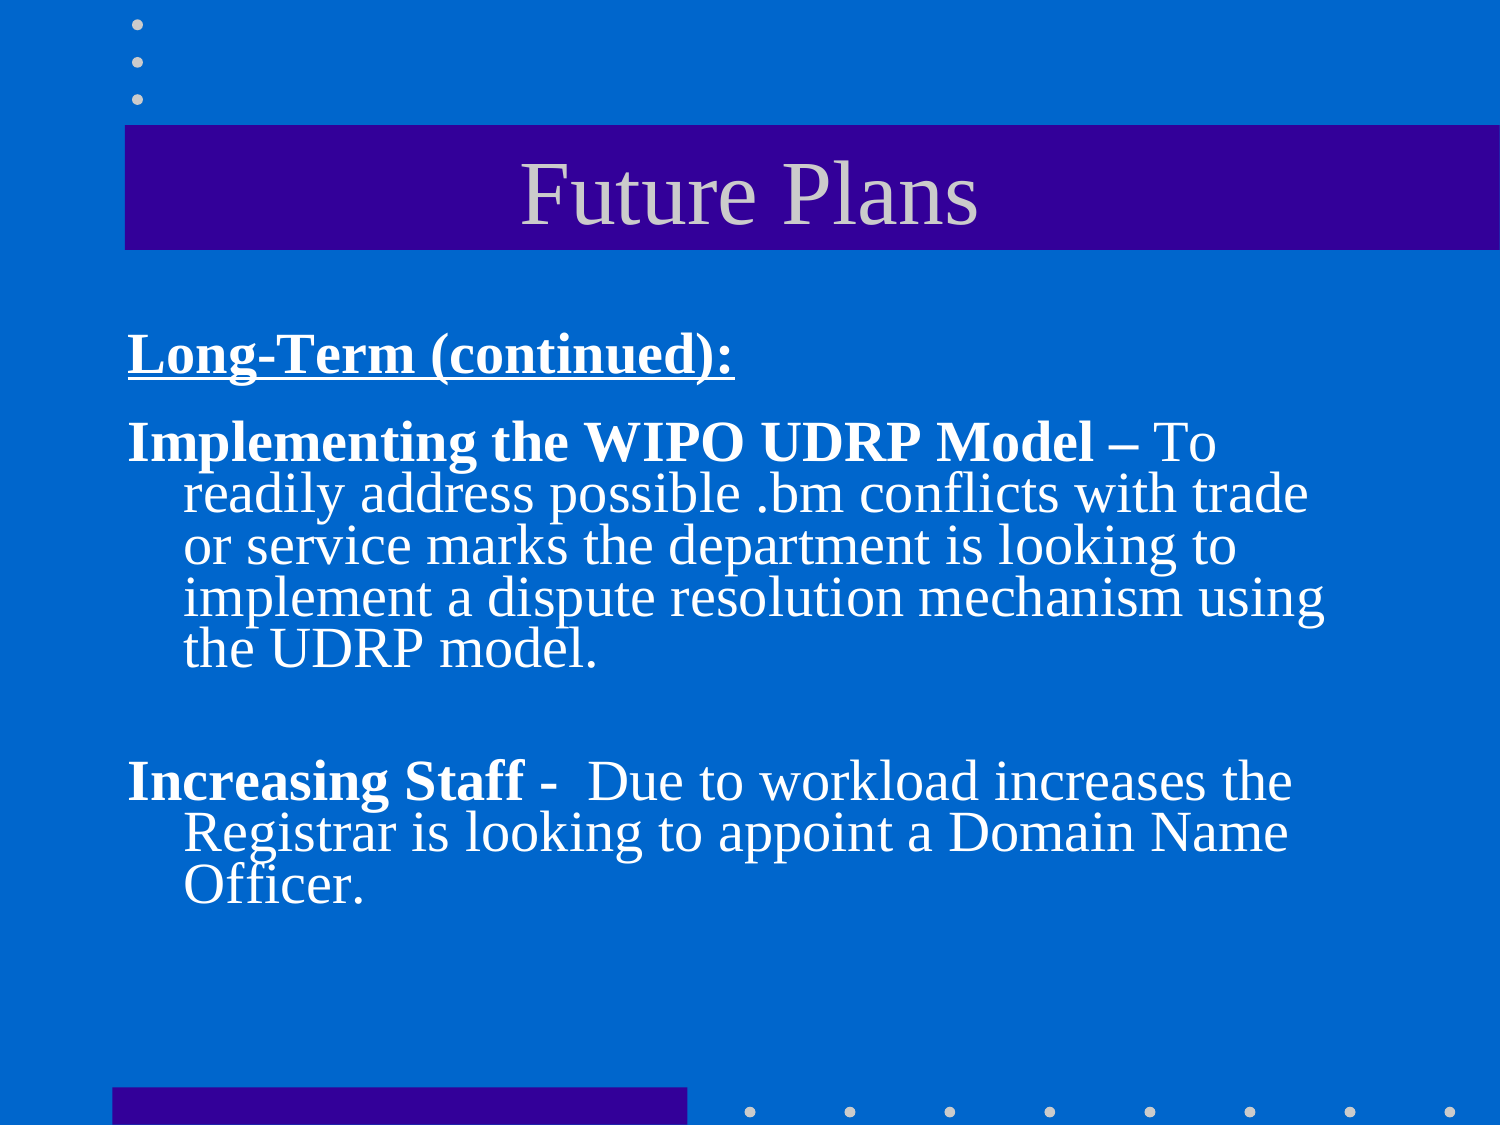

# Future Plans
Long-Term (continued):
Implementing the WIPO UDRP Model – To readily address possible .bm conflicts with trade or service marks the department is looking to implement a dispute resolution mechanism using the UDRP model.
Increasing Staff - Due to workload increases the Registrar is looking to appoint a Domain Name Officer.